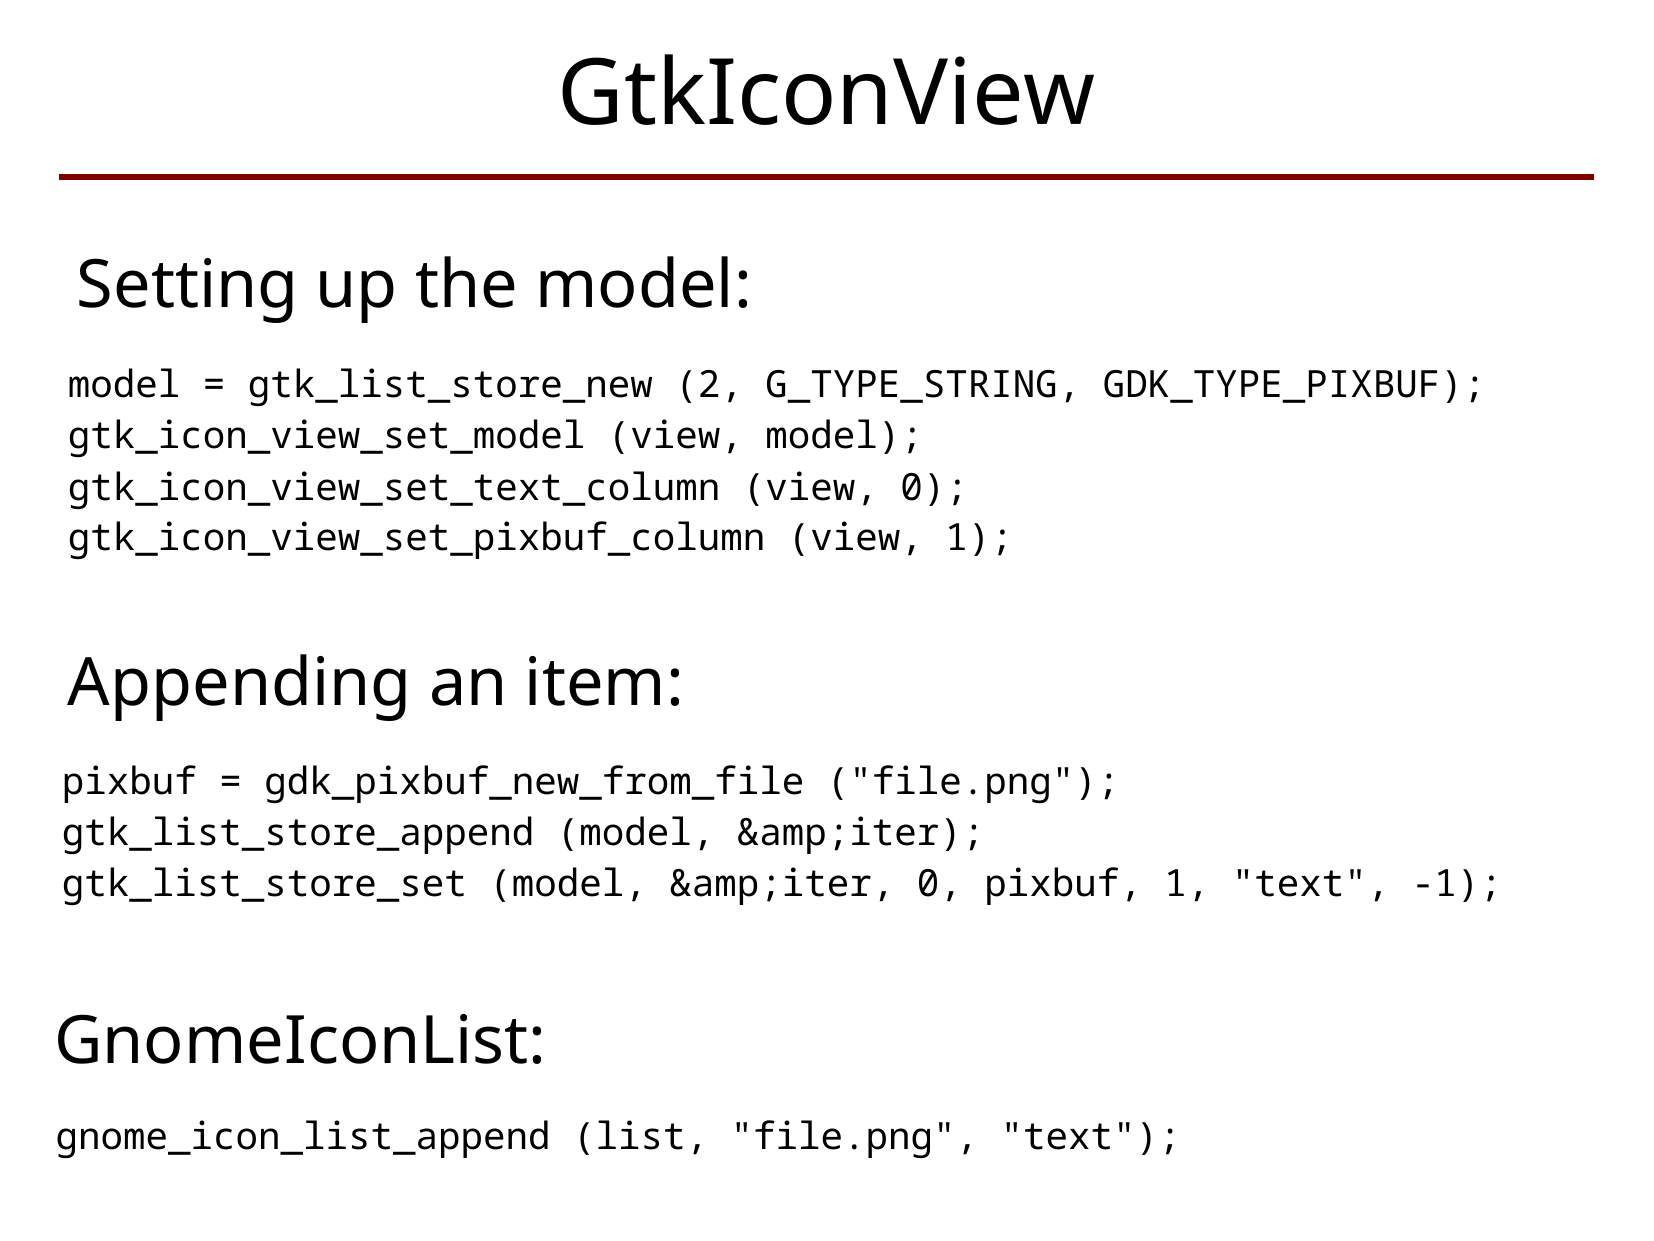

# GtkIconView
Setting up the model:
model = gtk_list_store_new (2, G_TYPE_STRING, GDK_TYPE_PIXBUF);
gtk_icon_view_set_model (view, model);
gtk_icon_view_set_text_column (view, 0);
gtk_icon_view_set_pixbuf_column (view, 1);
Appending an item:
pixbuf = gdk_pixbuf_new_from_file ("file.png");
gtk_list_store_append (model, &amp;iter);
gtk_list_store_set (model, &amp;iter, 0, pixbuf, 1, "text", -1);
GnomeIconList:
gnome_icon_list_append (list, "file.png", "text");